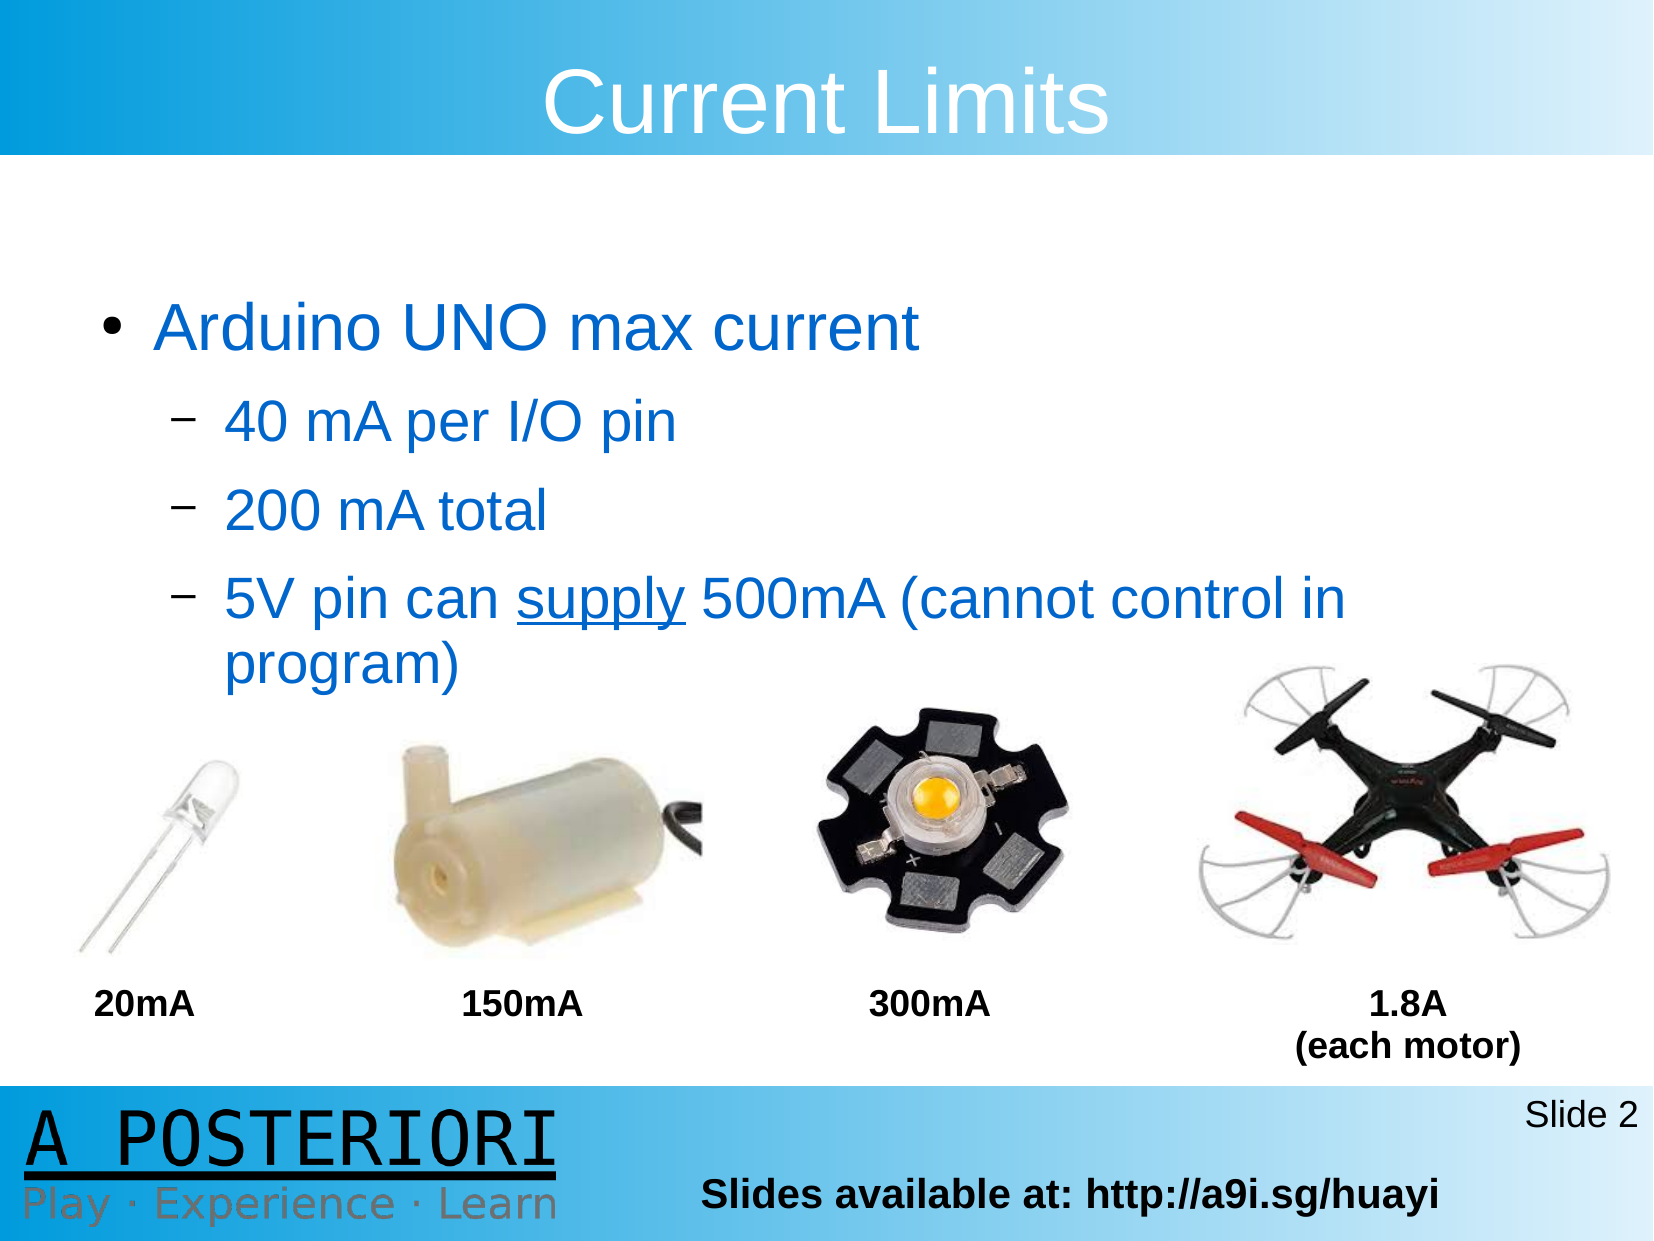

# Current Limits
Arduino UNO max current
40 mA per I/O pin
200 mA total
5V pin can supply 500mA (cannot control in program)
20mA
150mA
300mA
1.8A
(each motor)